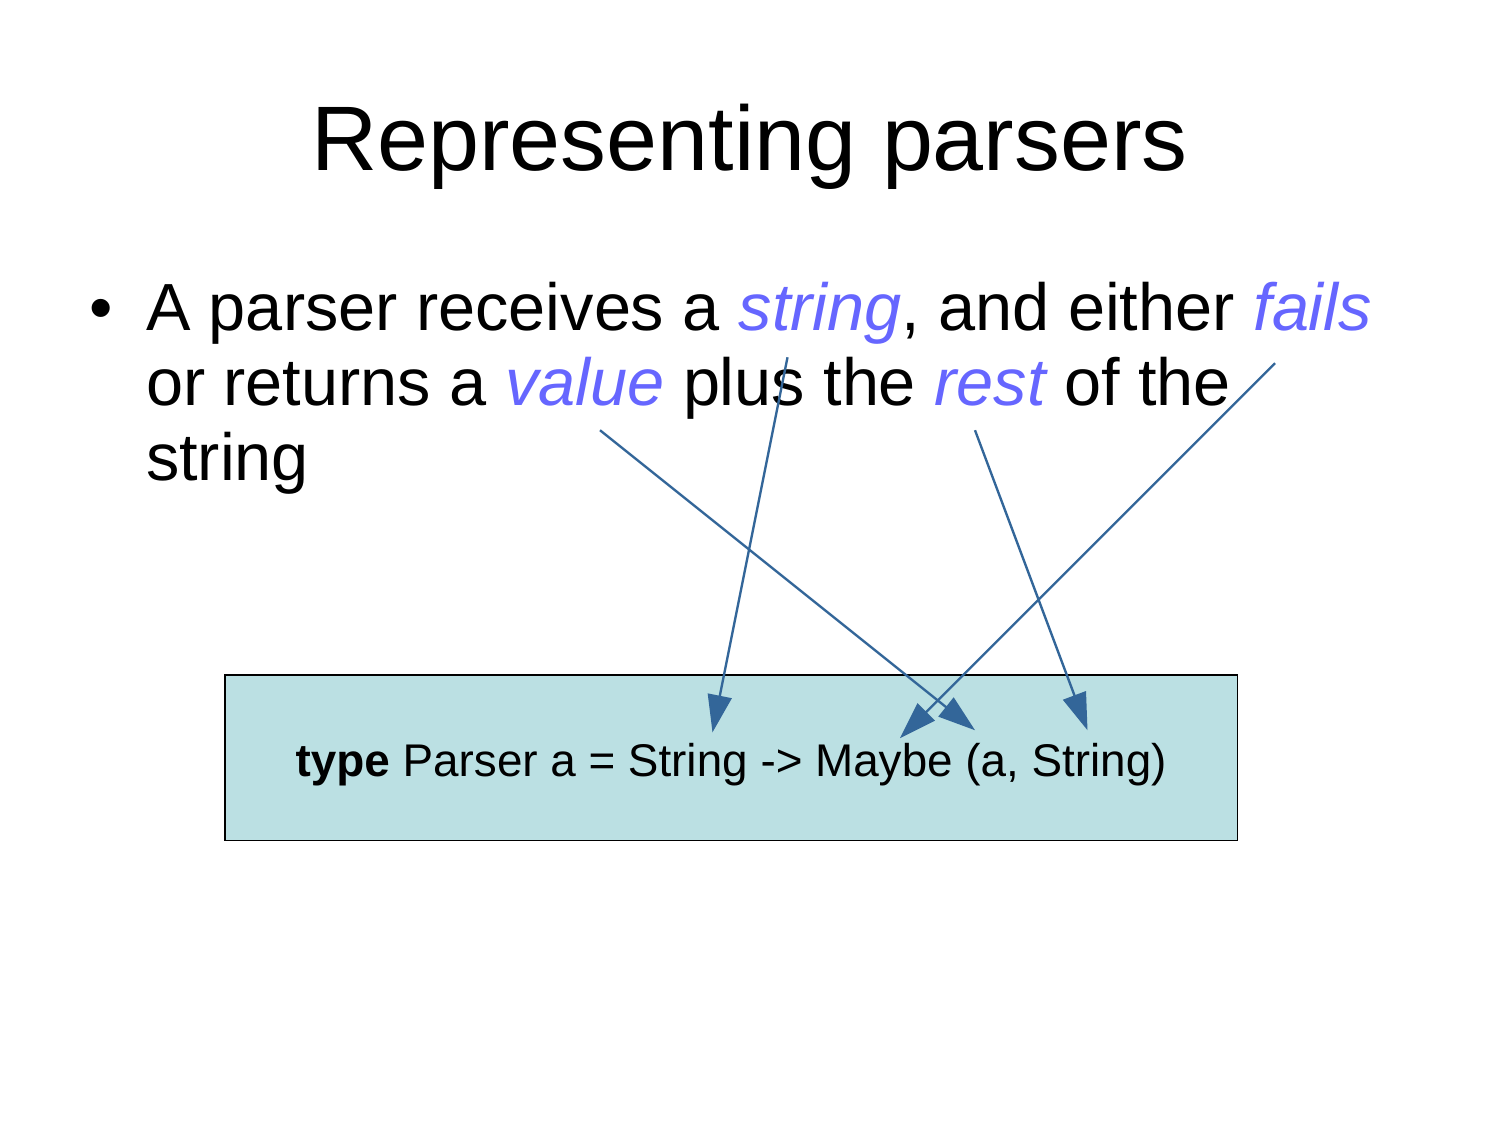

# Representing parsers
A parser receives a string, and either fails or returns a value plus the rest of the string
type Parser a = String -> Maybe (a, String)